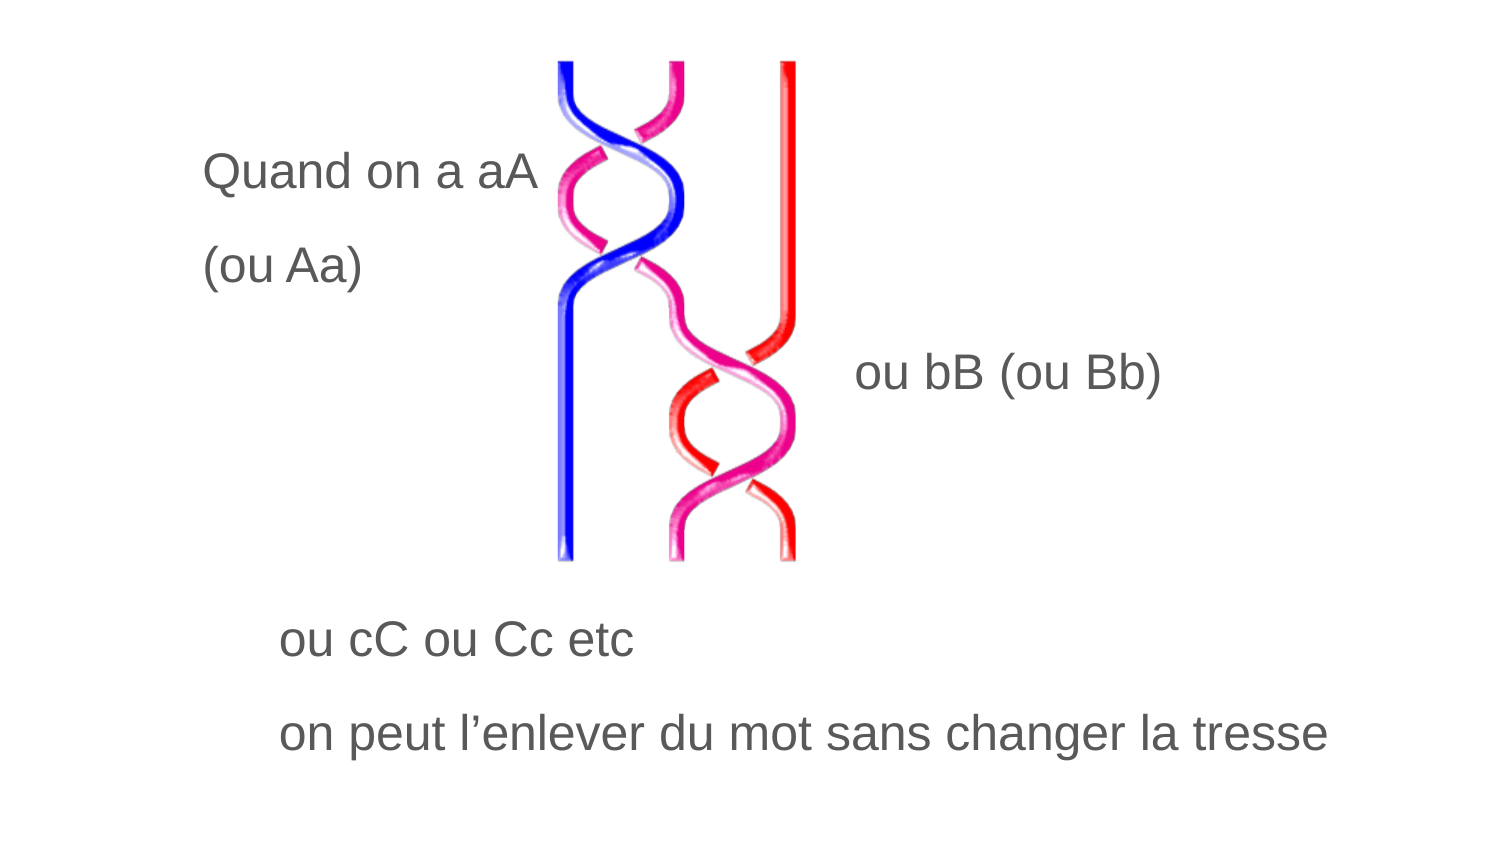

# Quand on a aA
(ou Aa)
 ou bB (ou Bb)
ou cC ou Cc etc
on peut l’enlever du mot sans changer la tresse